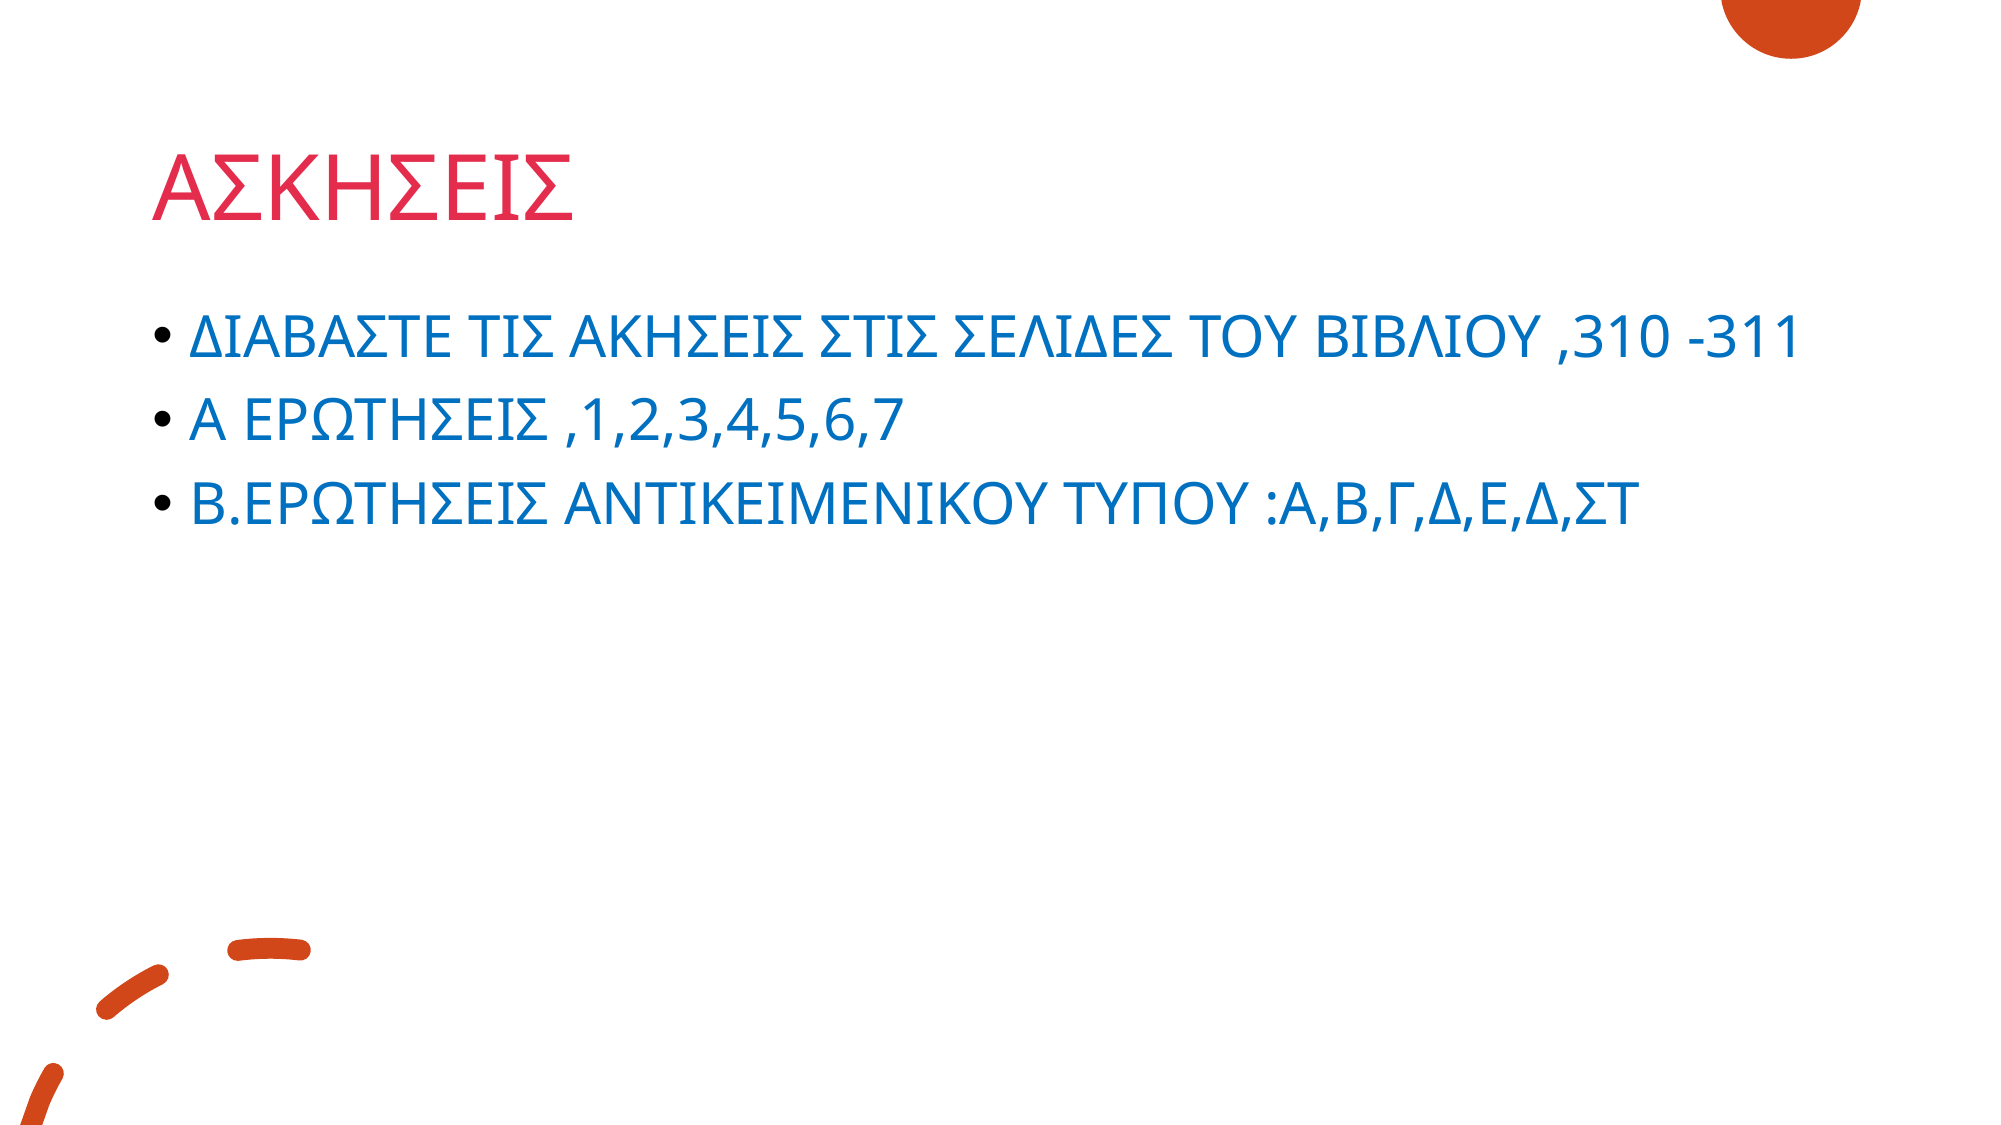

# ΑΣΚΗΣΕΙΣ
ΔΙΑΒΑΣΤΕ ΤΙΣ ΑΚΗΣΕΙΣ ΣΤΙΣ ΣΕΛΙΔΕΣ ΤΟΥ ΒΙΒΛΙΟΥ ,310 -311
Α ΕΡΩΤΗΣΕΙΣ ,1,2,3,4,5,6,7
Β.ΕΡΩΤΗΣΕΙΣ ΑΝΤΙΚΕΙΜΕΝΙΚΟΥ ΤΥΠΟΥ :Α,Β,Γ,Δ,Ε,Δ,ΣΤ